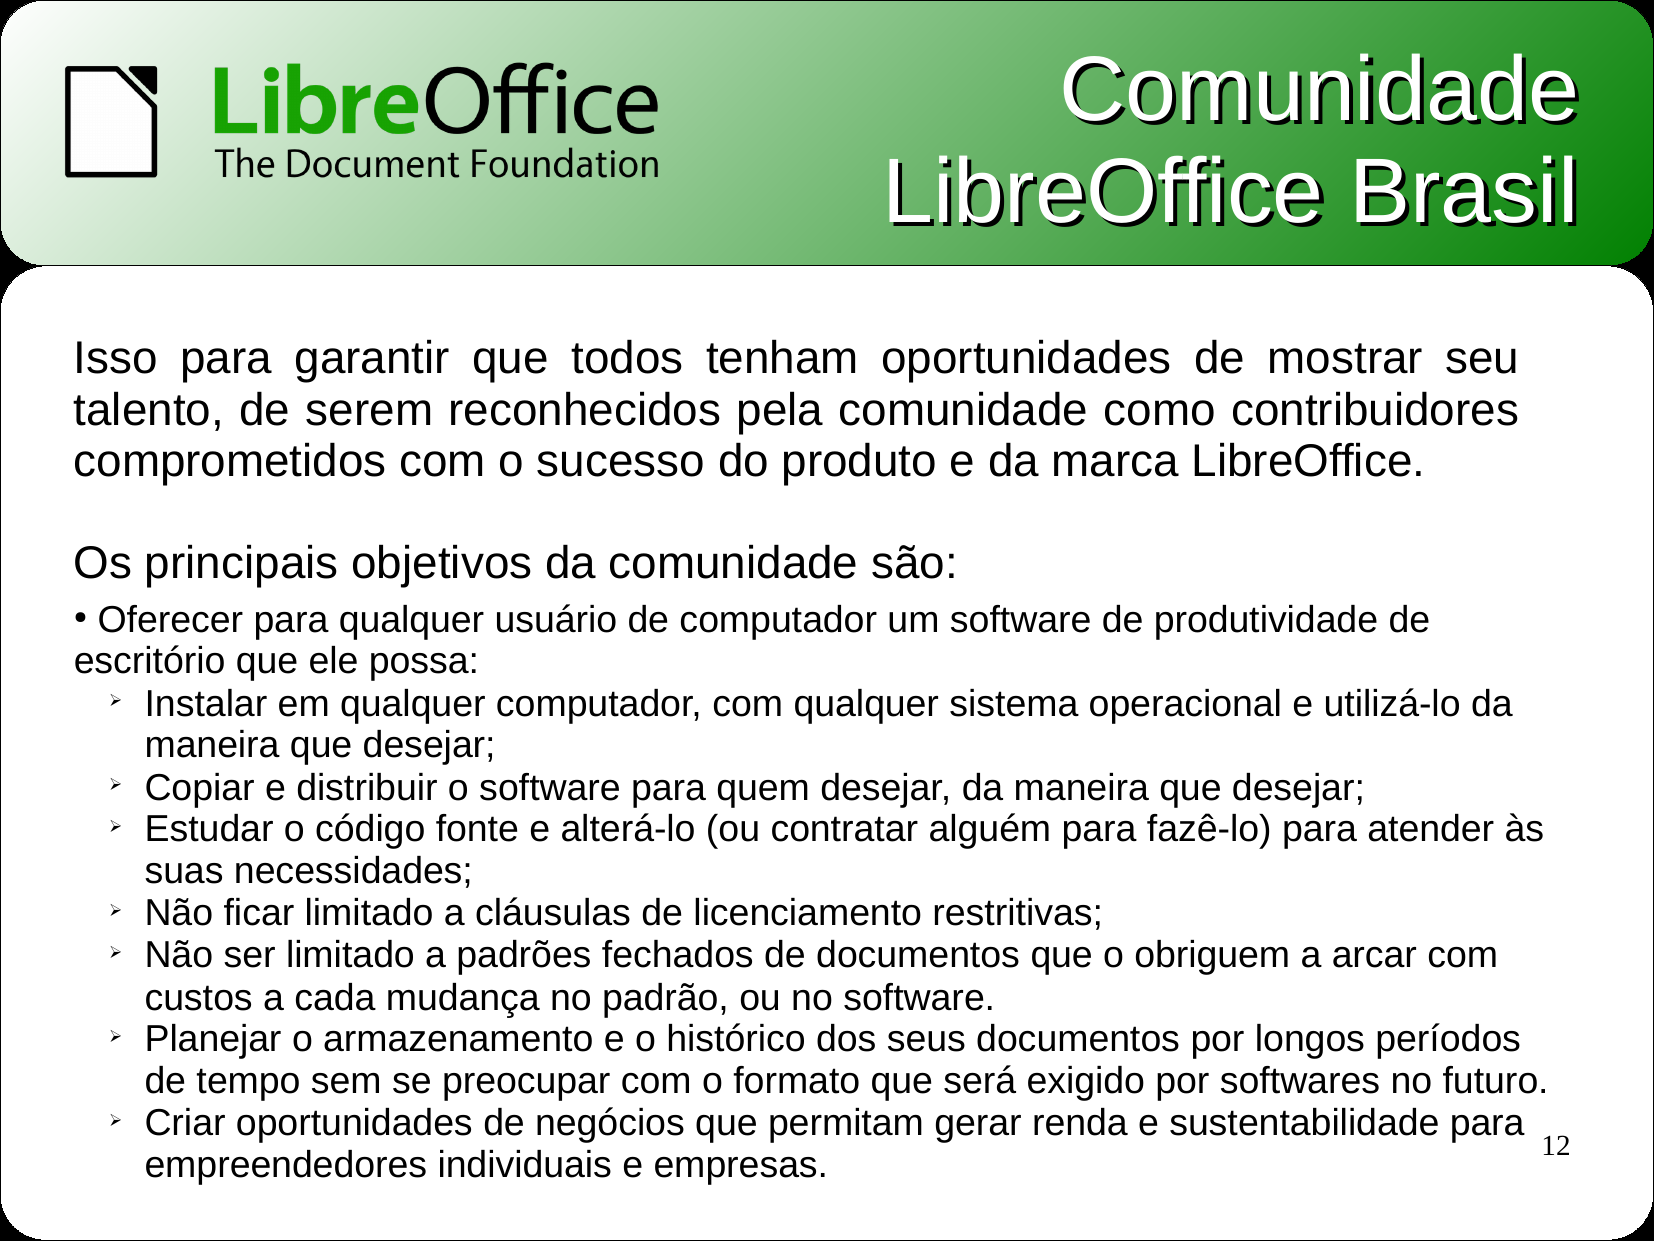

Comunidade LibreOffice Brasil
Isso para garantir que todos tenham oportunidades de mostrar seu talento, de serem reconhecidos pela comunidade como contribuidores comprometidos com o sucesso do produto e da marca LibreOffice.
Os principais objetivos da comunidade são:
 Oferecer para qualquer usuário de computador um software de produtividade de escritório que ele possa:
Instalar em qualquer computador, com qualquer sistema operacional e utilizá-lo da maneira que desejar;
Copiar e distribuir o software para quem desejar, da maneira que desejar;
Estudar o código fonte e alterá-lo (ou contratar alguém para fazê-lo) para atender às suas necessidades;
Não ficar limitado a cláusulas de licenciamento restritivas;
Não ser limitado a padrões fechados de documentos que o obriguem a arcar com custos a cada mudança no padrão, ou no software.
Planejar o armazenamento e o histórico dos seus documentos por longos períodos de tempo sem se preocupar com o formato que será exigido por softwares no futuro.
Criar oportunidades de negócios que permitam gerar renda e sustentabilidade para empreendedores individuais e empresas.
12